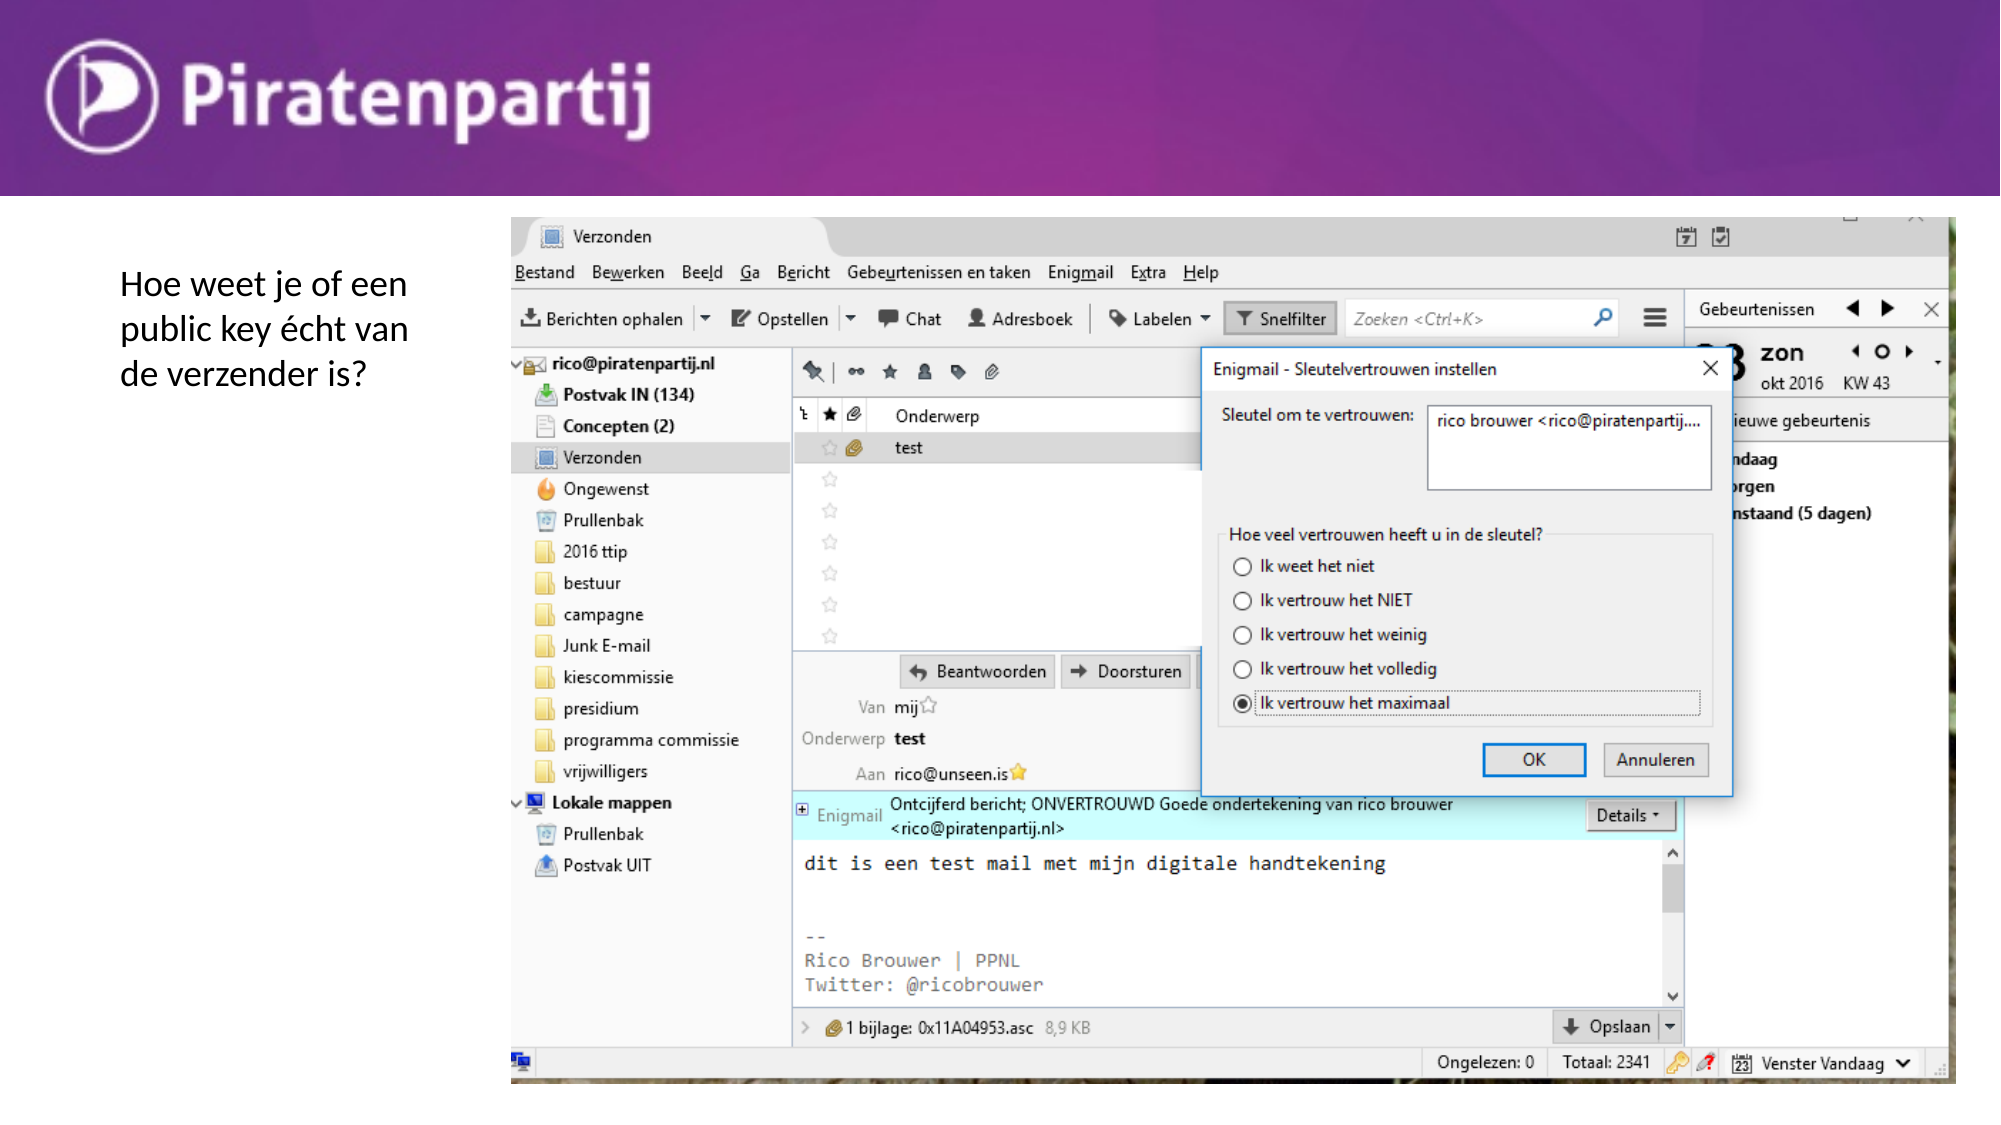

Hoe weet je of een
public key écht van
de verzender is?